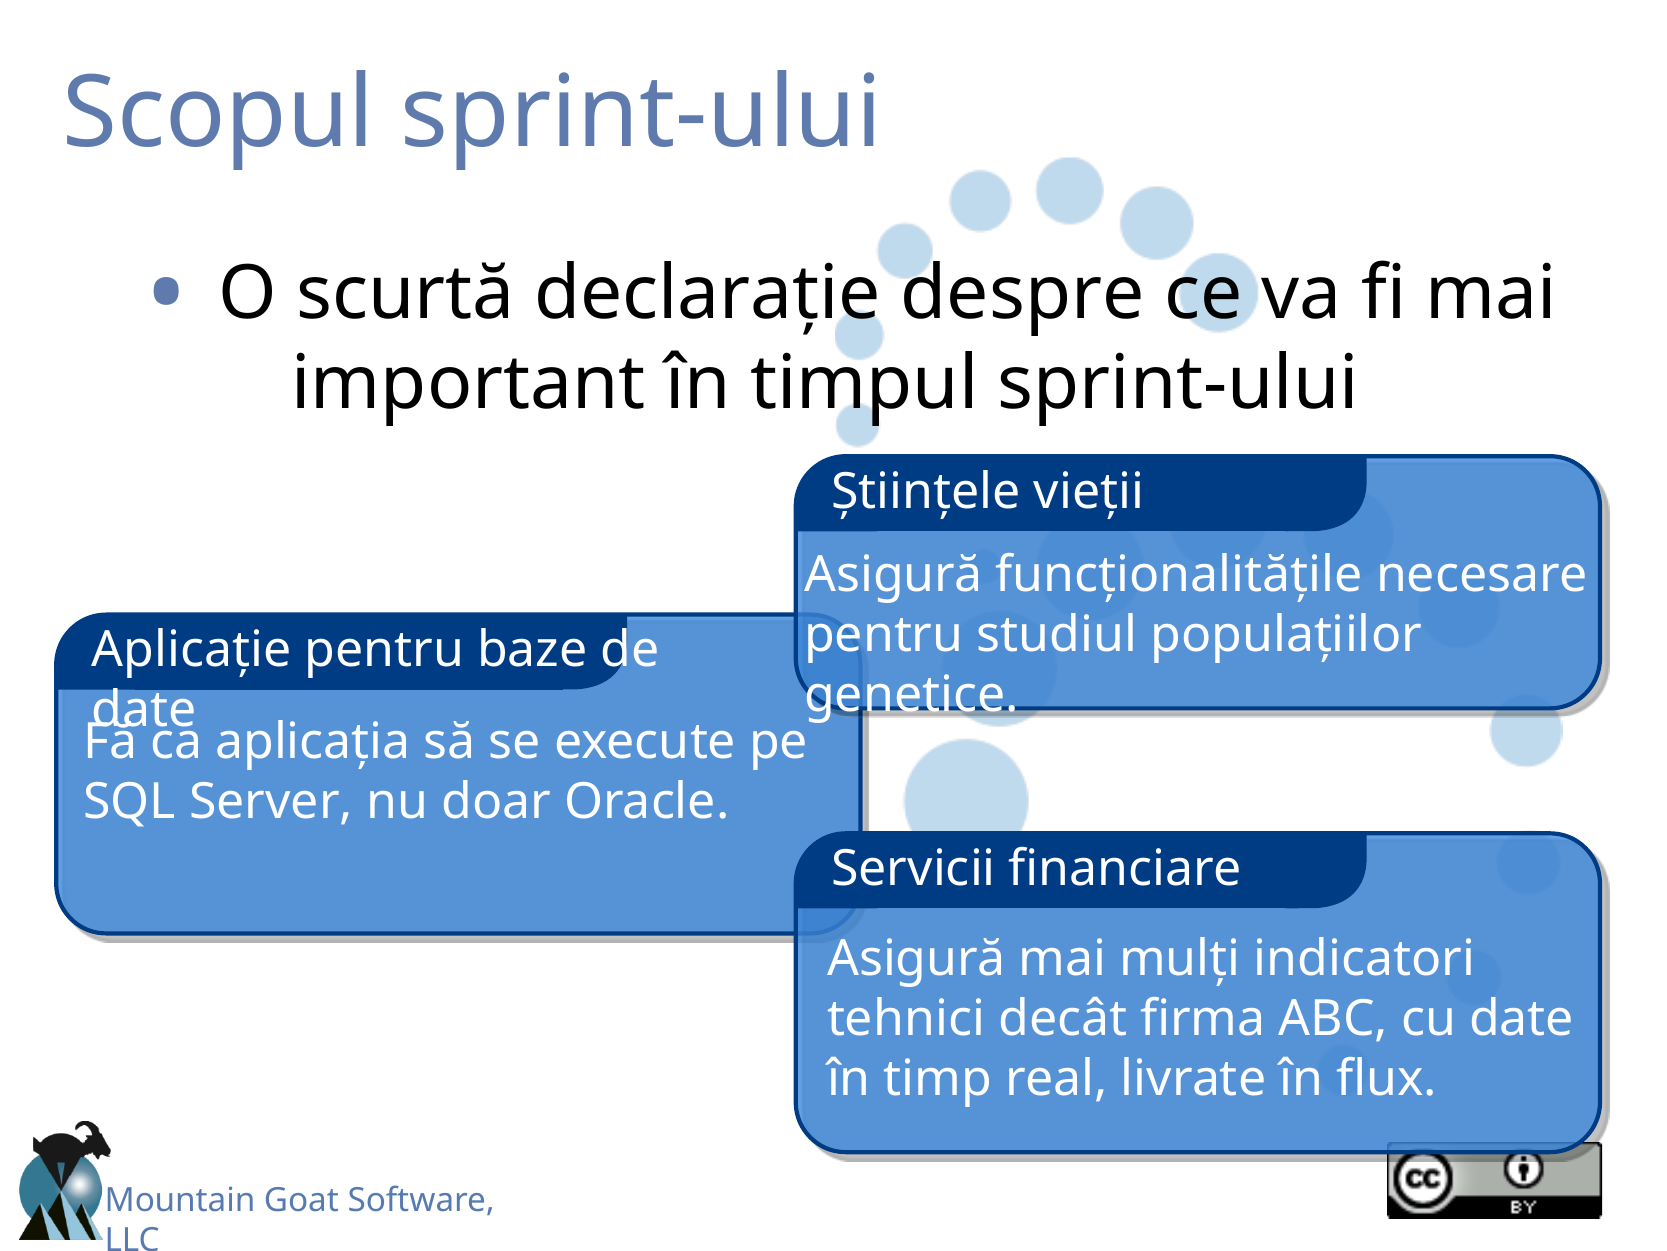

# Scopul sprint-ului
O scurtă declarație despre ce va fi mai important în timpul sprint-ului
Științele vieții
Asigură funcționalitățile necesare pentru studiul populațiilor genetice.
Aplicație pentru baze de date
Fă ca aplicația să se execute pe SQL Server, nu doar Oracle.
Servicii financiare
Asigură mai mulți indicatori tehnici decât firma ABC, cu date în timp real, livrate în flux.